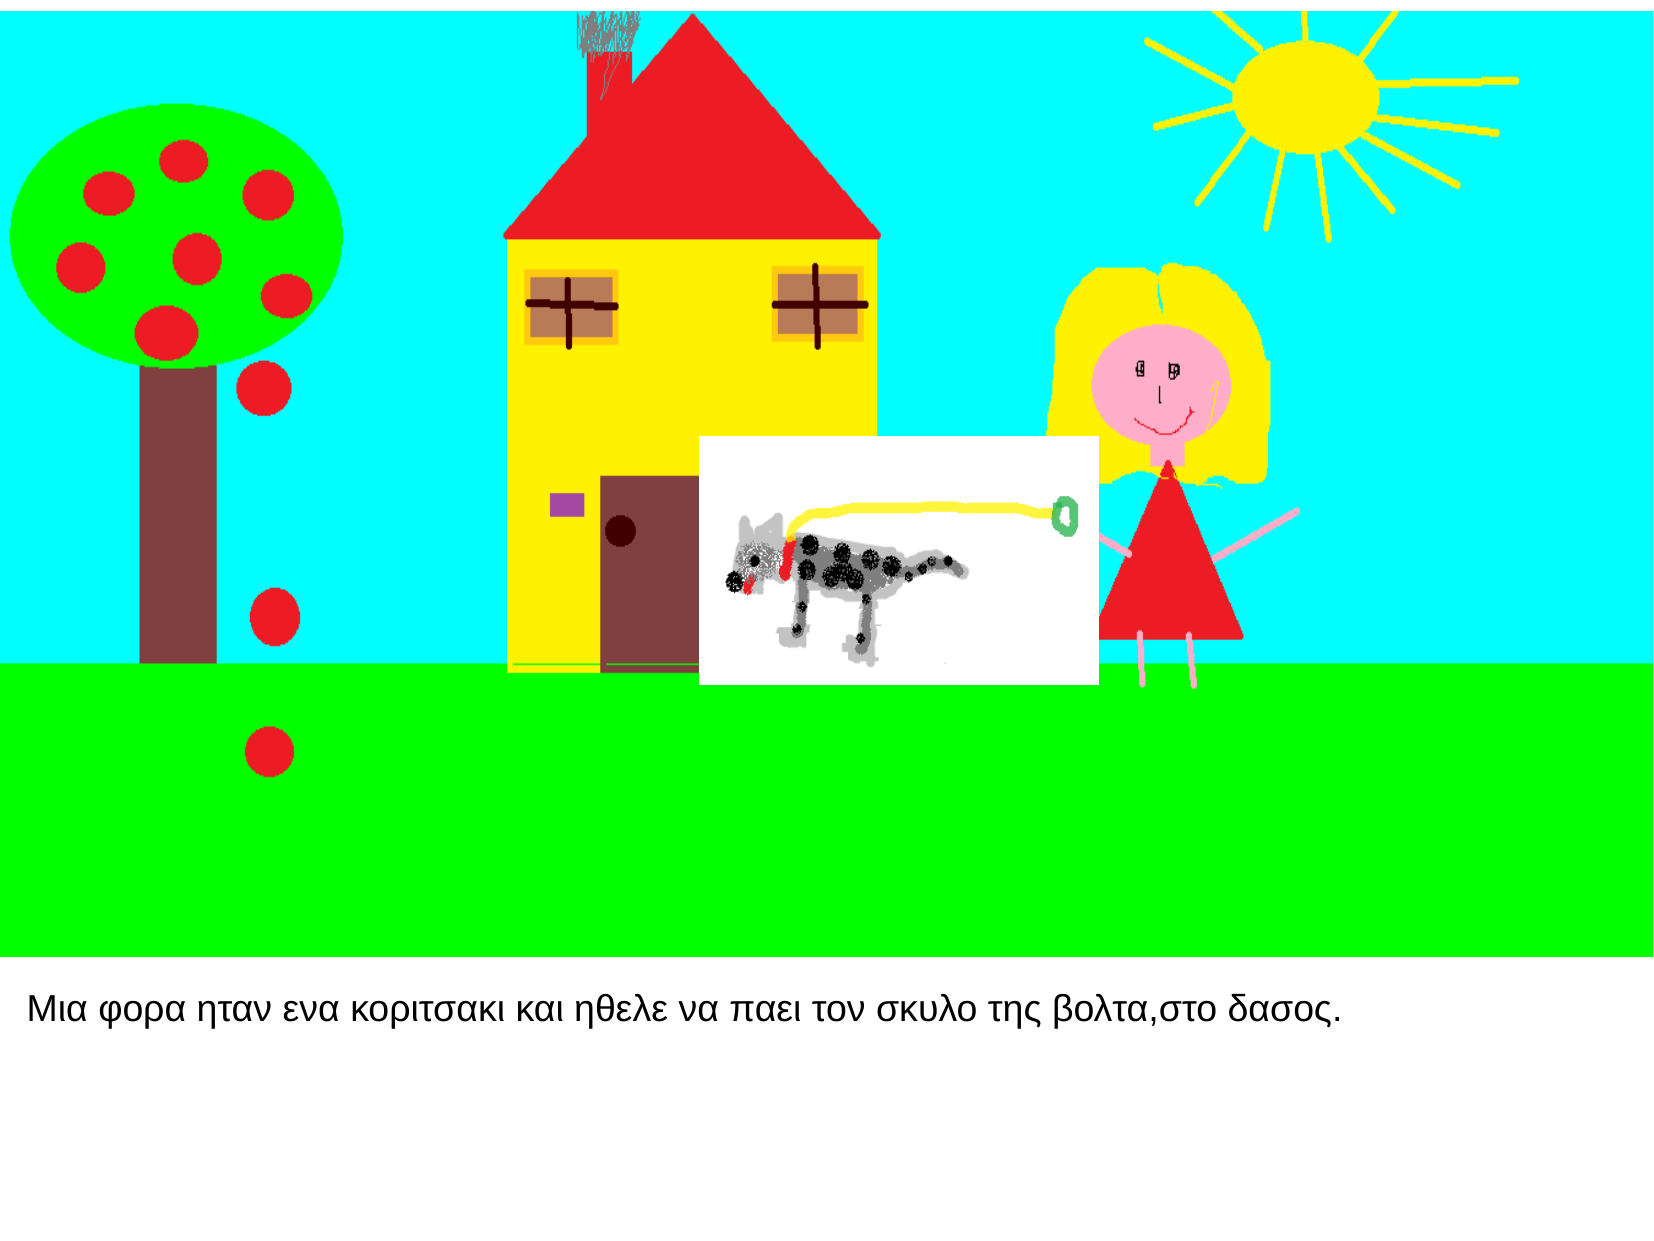

Μια φορα ηταν ενα κοριτσακι και ηθελε να παει τον σκυλο της βολτα,στο δασος.